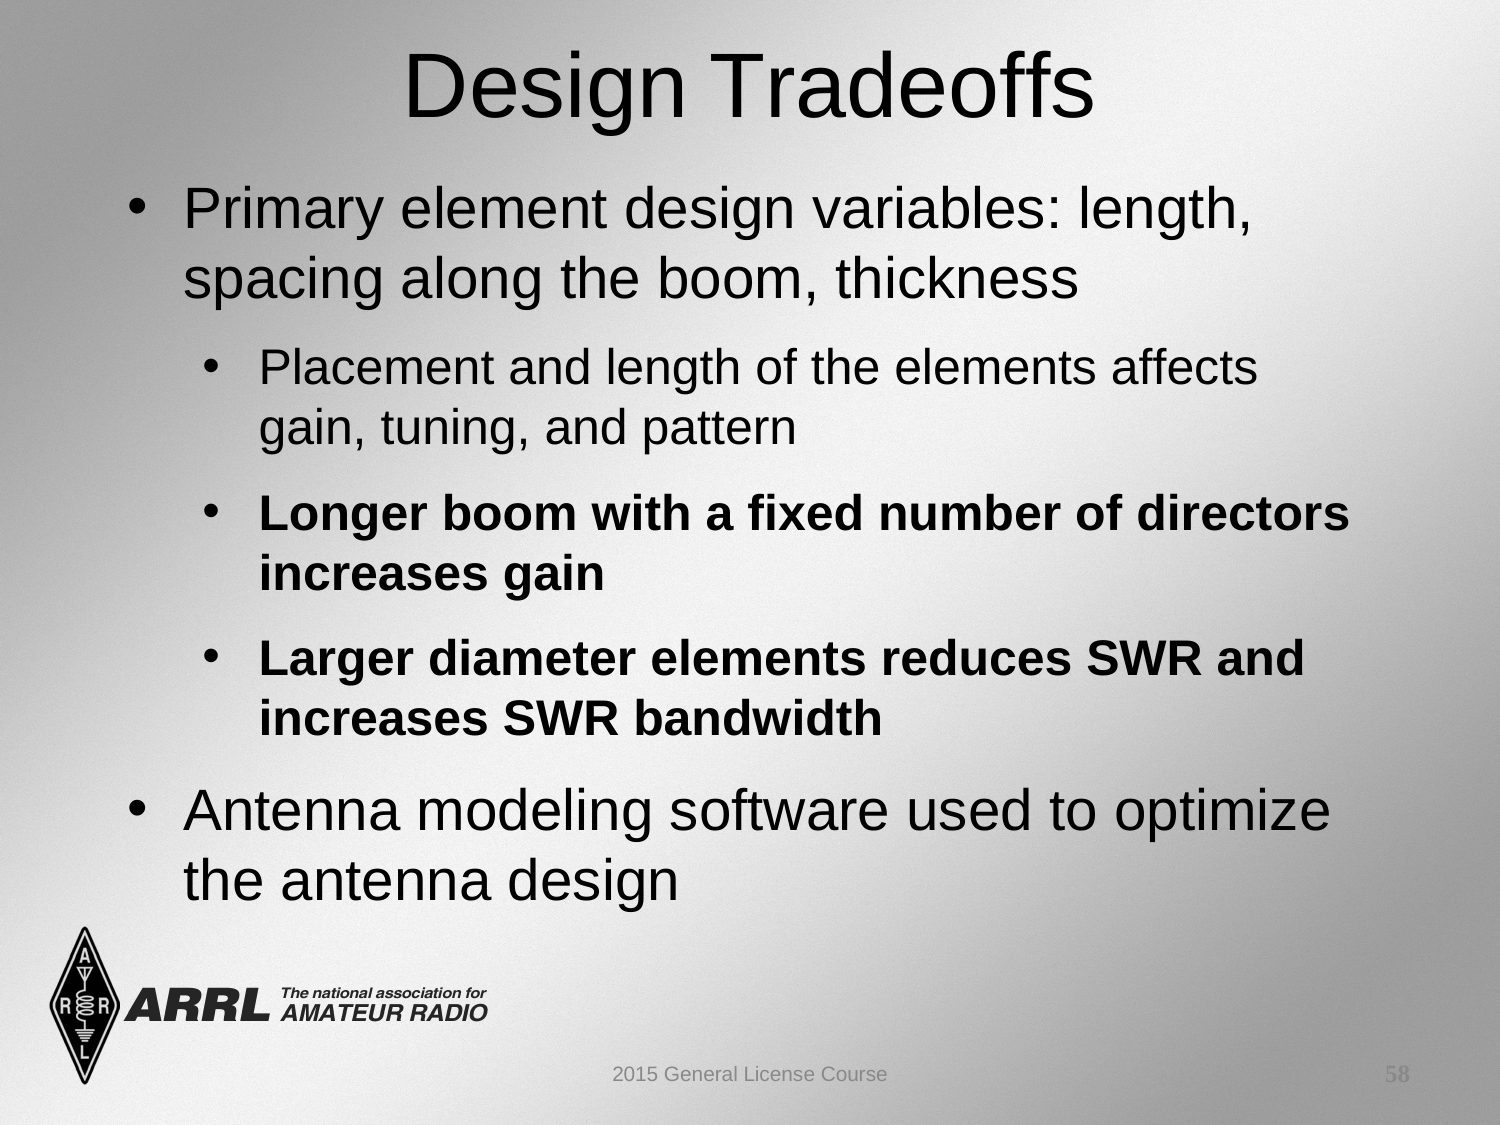

Design Tradeoffs
Primary element design variables: length, spacing along the boom, thickness
Placement and length of the elements affects gain, tuning, and pattern
Longer boom with a fixed number of directors increases gain
Larger diameter elements reduces SWR and increases SWR bandwidth
Antenna modeling software used to optimize the antenna design
2015 General License Course